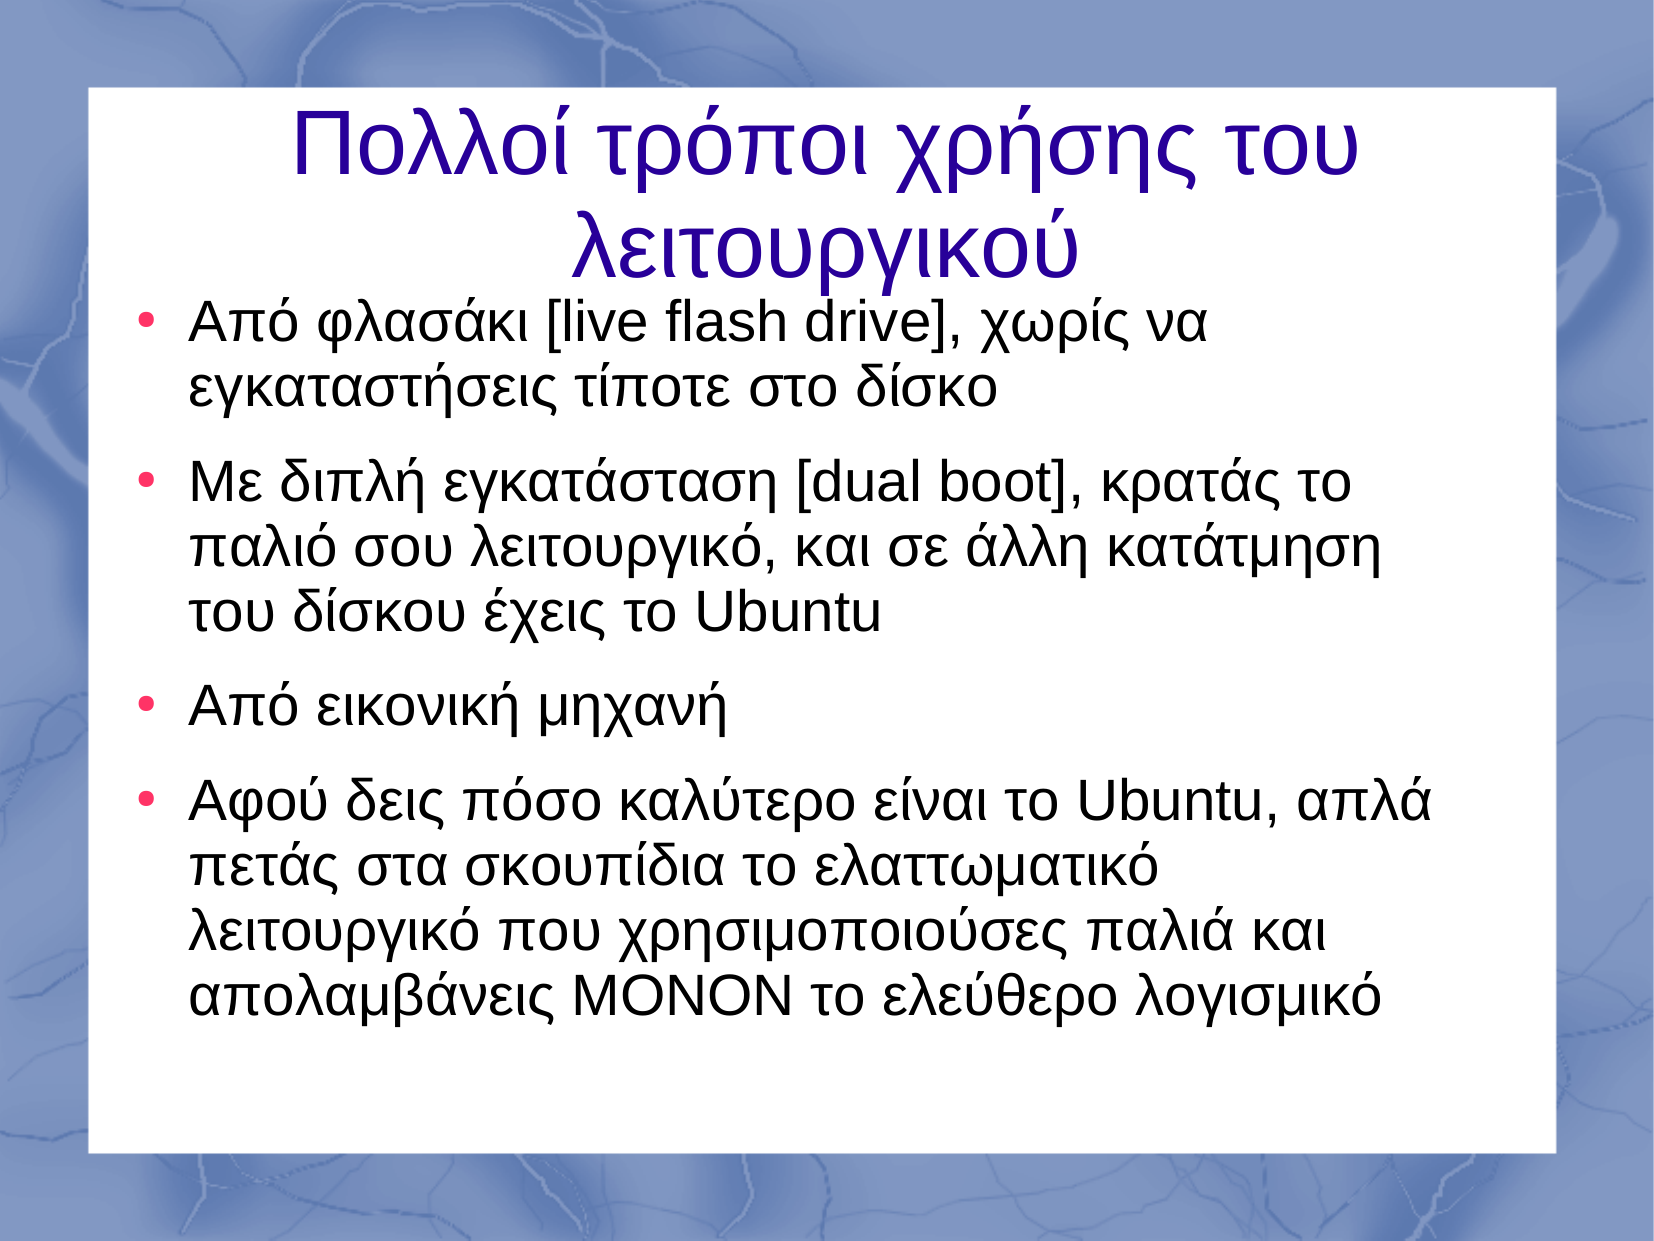

# Πολλοί τρόποι χρήσης του λειτουργικού
Από φλασάκι [live flash drive], χωρίς να εγκαταστήσεις τίποτε στο δίσκο
Με διπλή εγκατάσταση [dual boot], κρατάς το παλιό σου λειτουργικό, και σε άλλη κατάτμηση του δίσκου έχεις το Ubuntu
Από εικονική μηχανή
Αφού δεις πόσο καλύτερο είναι το Ubuntu, απλά πετάς στα σκουπίδια το ελαττωματικό λειτουργικό που χρησιμοποιούσες παλιά και απολαμβάνεις ΜΟΝΟΝ το ελεύθερο λογισμικό